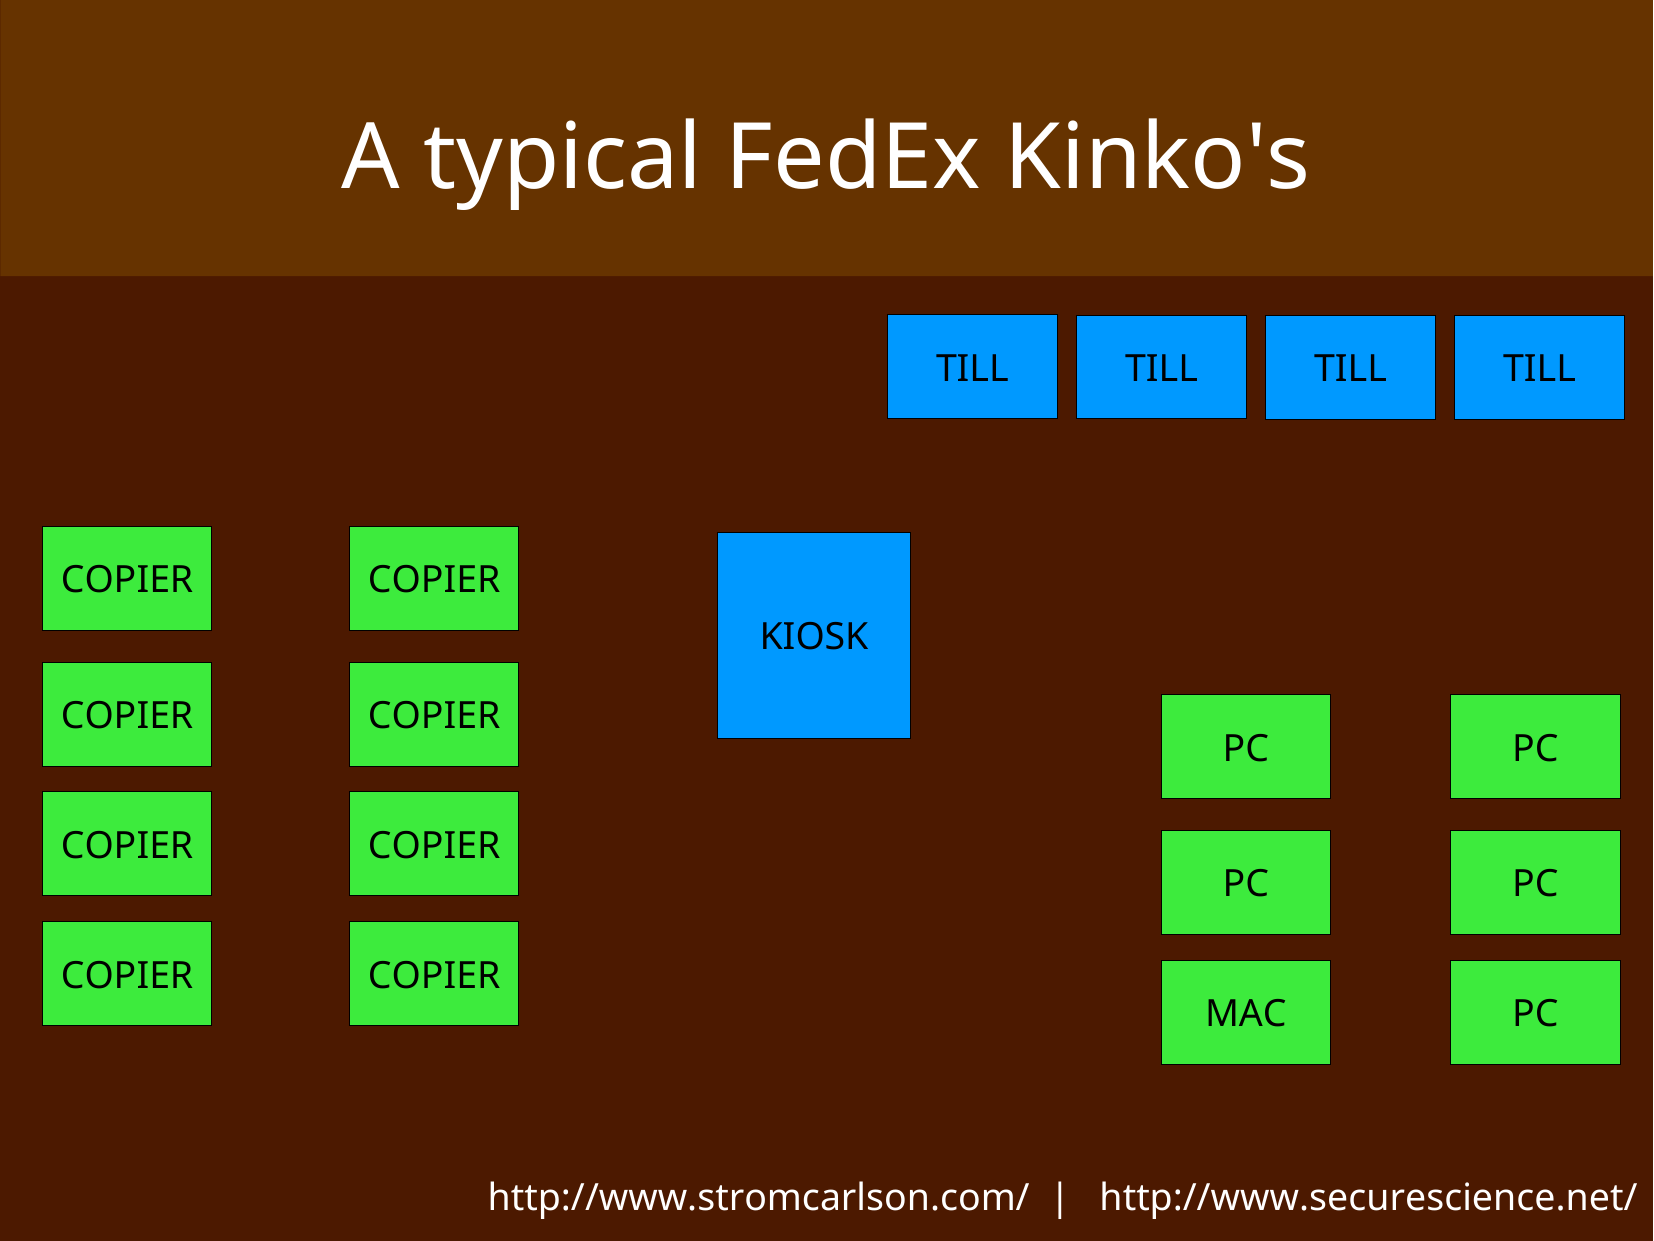

# A typical FedEx Kinko's
TILL
TILL
TILL
TILL
COPIER
COPIER
KIOSK
COPIER
COPIER
PC
PC
COPIER
COPIER
PC
PC
COPIER
COPIER
MAC
PC